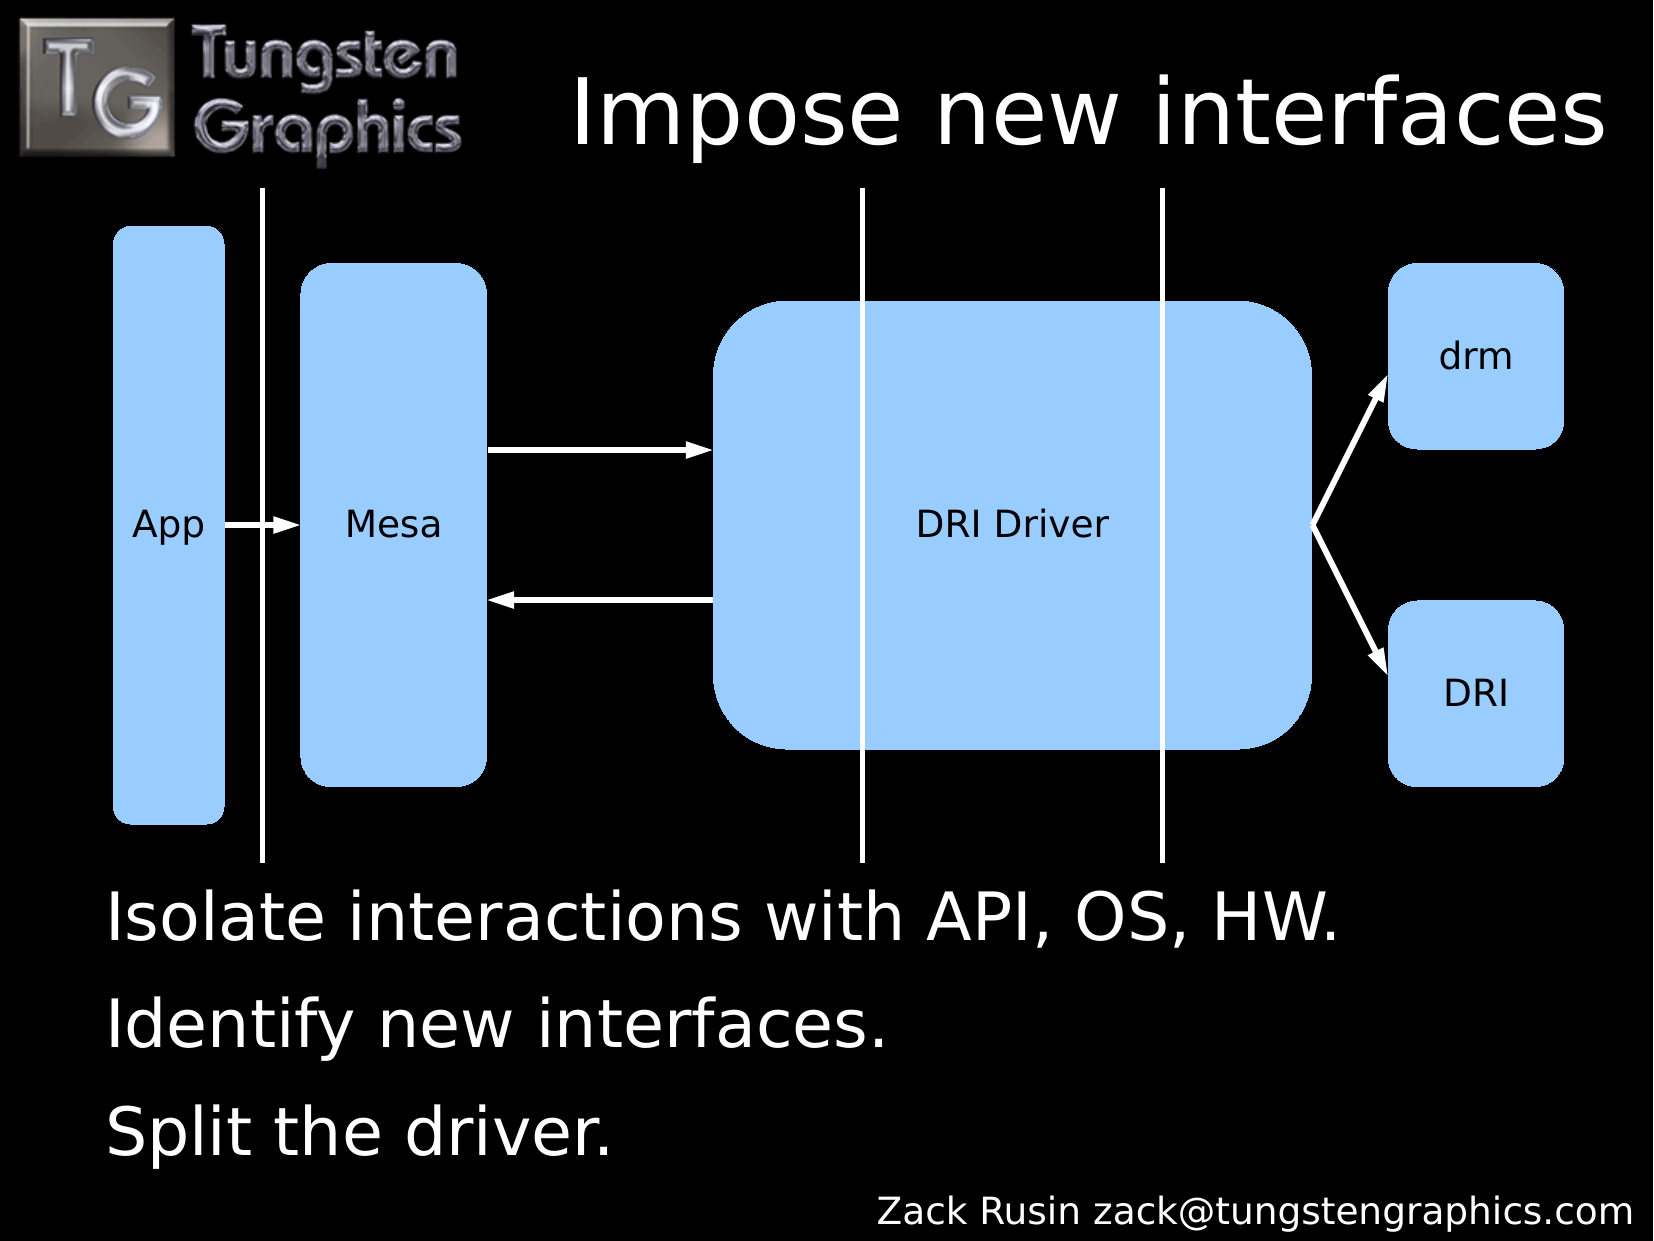

# Impose new interfaces
App
Mesa
drm
DRI Driver
DRI
Isolate interactions with API, OS, HW.
Identify new interfaces.
Split the driver.
Zack Rusin zack@tungstengraphics.com